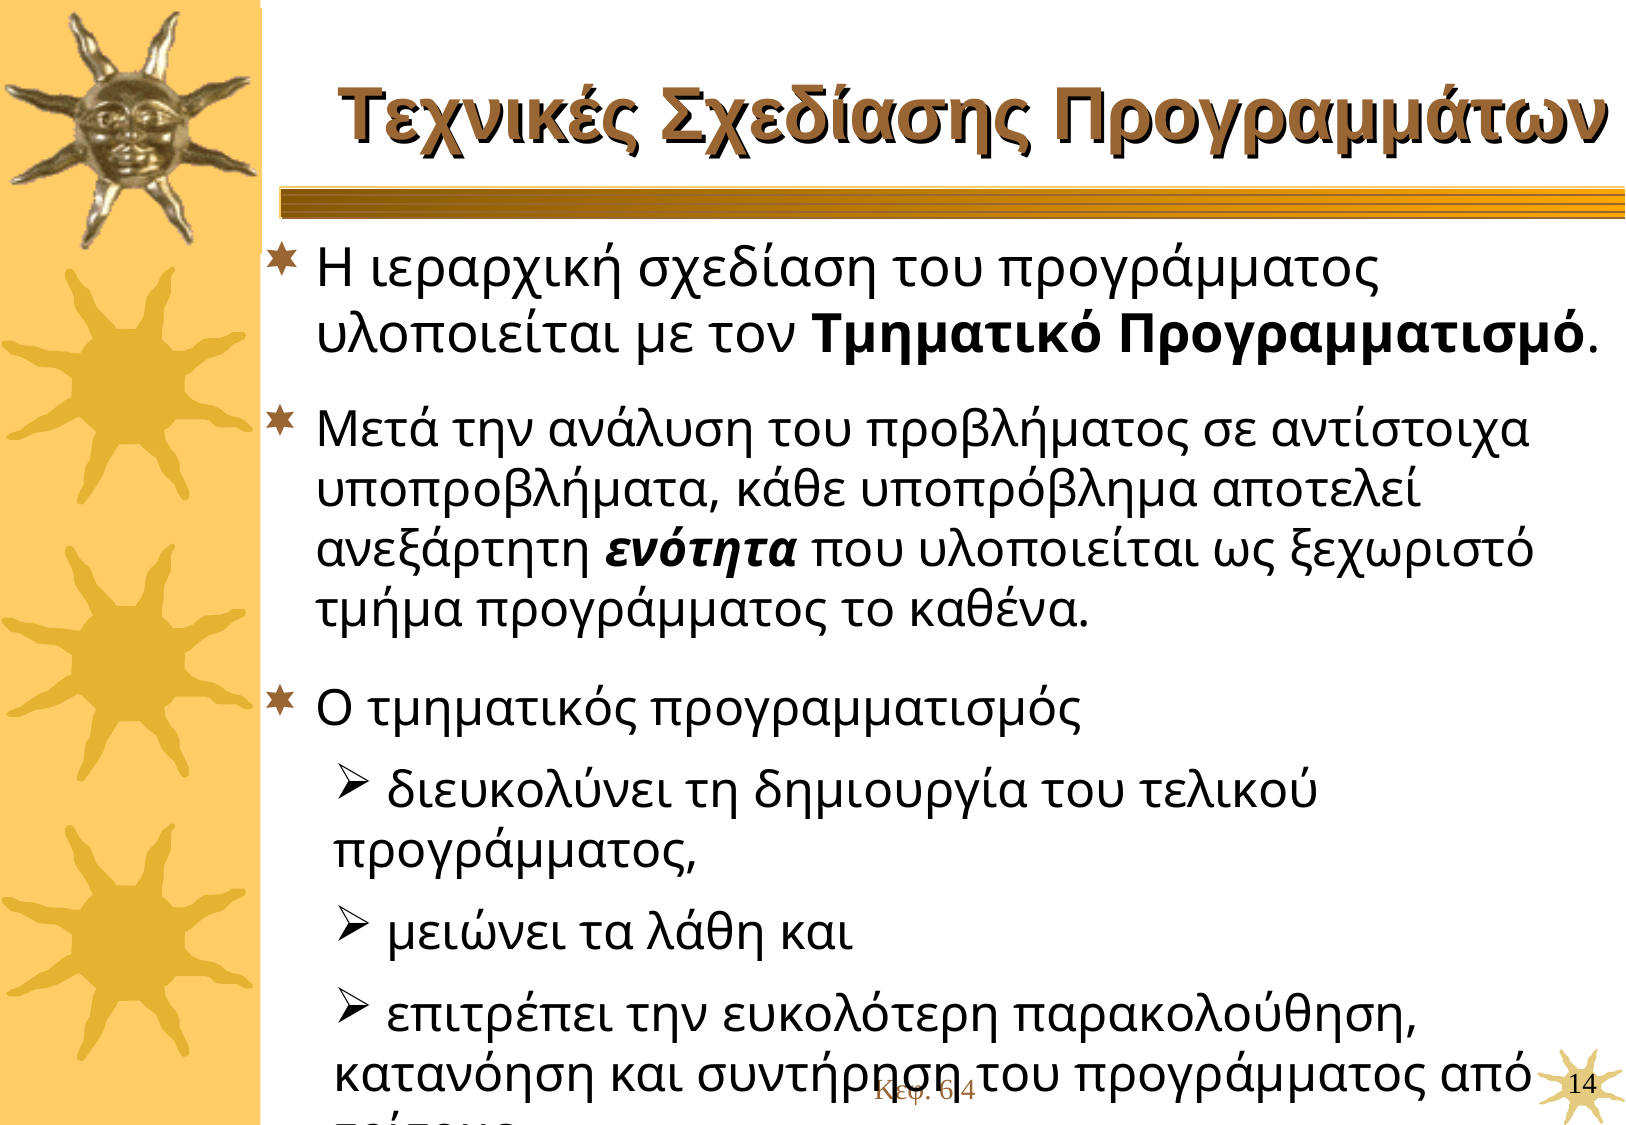

Τεχνικές Σχεδίασης Προγραμμάτων
Η ιεραρχική σχεδίαση του προγράμματος υλοποιείται με τον Τμηματικό Προγραμματισμό.
Μετά την ανάλυση του προβλήματος σε αντίστοιχα υποπροβλήματα, κάθε υποπρόβλημα αποτελεί ανεξάρτητη ενότητα που υλοποιείται ως ξεχωριστό τμήμα προγράμματος το καθένα.
Ο τμηματικός προγραμματισμός
 διευκολύνει τη δημιουργία του τελικού προγράμματος,
 μειώνει τα λάθη και
 επιτρέπει την ευκολότερη παρακολούθηση, κατανόηση και συντήρηση του προγράμματος από τρίτους.
14
Κεφ. 6.4